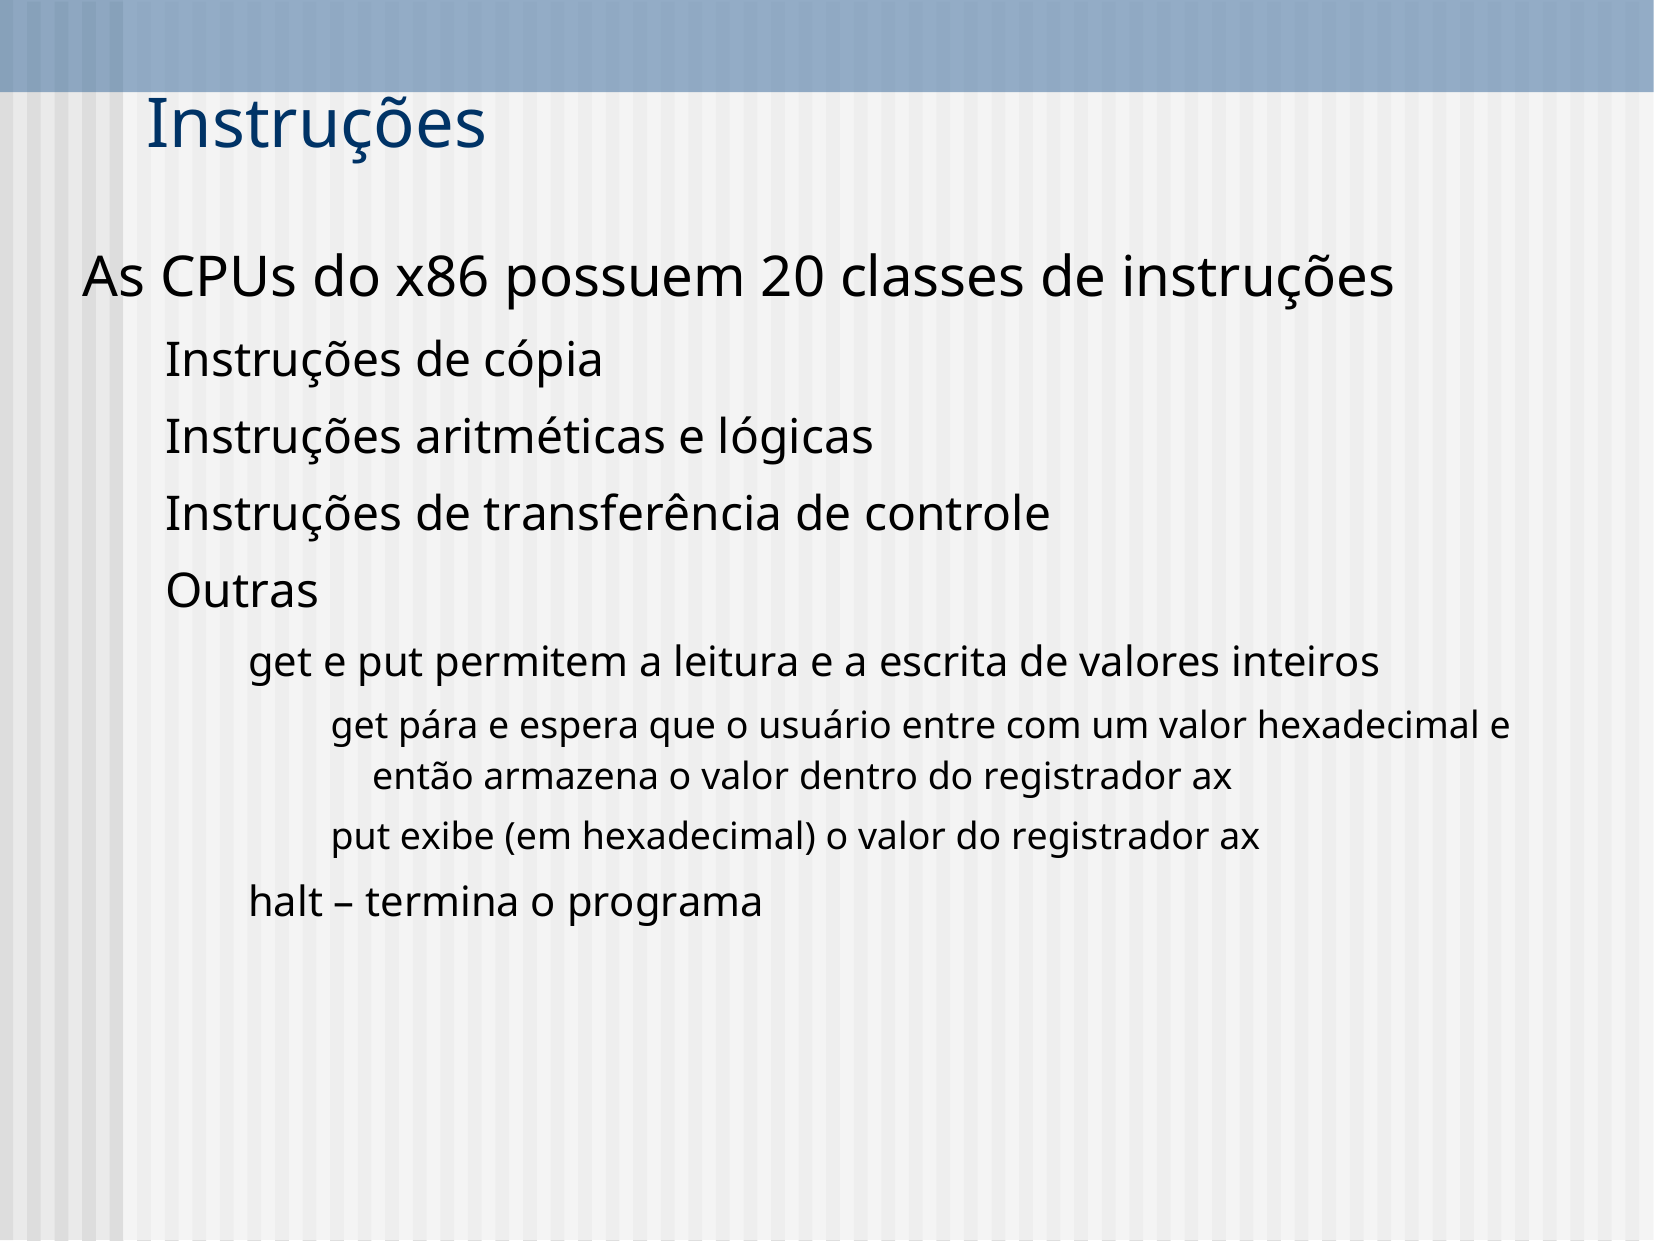

# Instruções
As CPUs do x86 possuem 20 classes de instruções
Instruções de cópia
Instruções aritméticas e lógicas
Instruções de transferência de controle
Outras
get e put permitem a leitura e a escrita de valores inteiros
get pára e espera que o usuário entre com um valor hexadecimal e então armazena o valor dentro do registrador ax
put exibe (em hexadecimal) o valor do registrador ax
halt – termina o programa